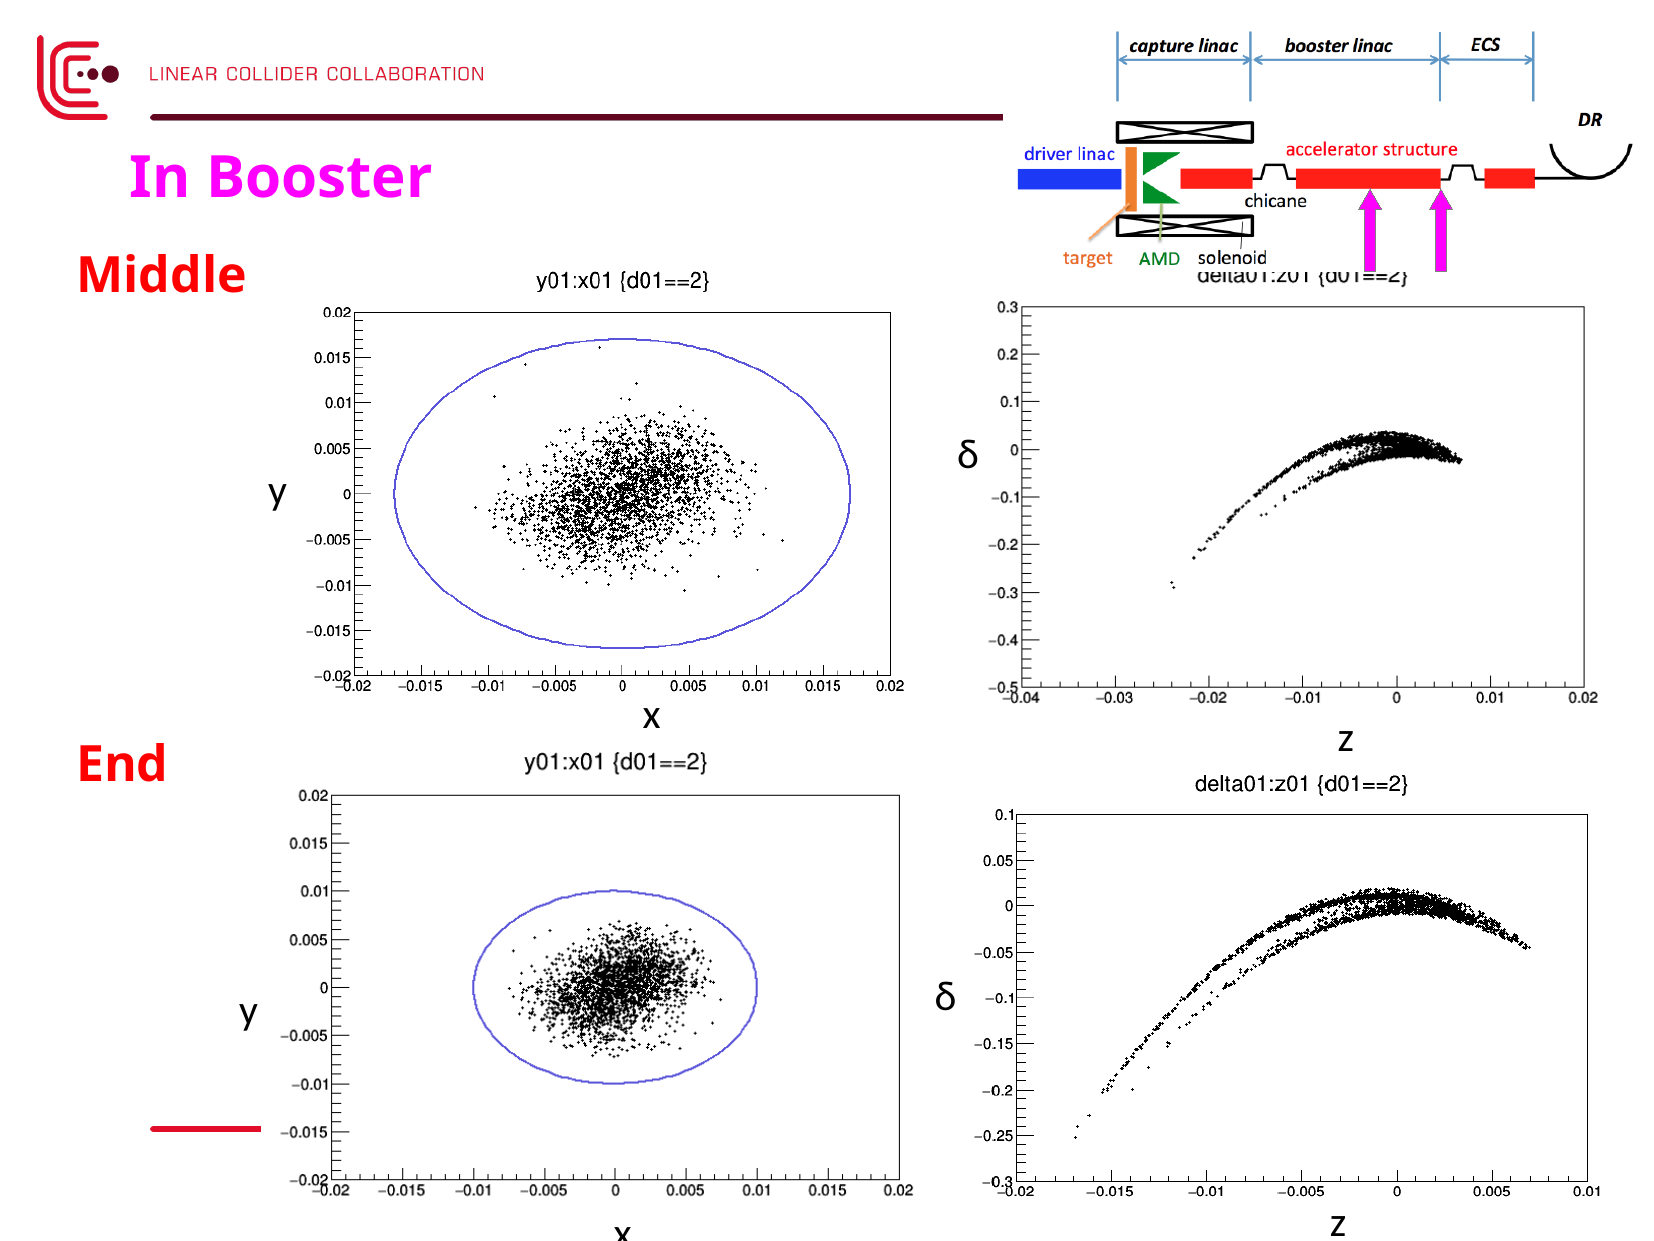

# In Booster
Middle
End
δ
y
x
z
δ
y
z
x